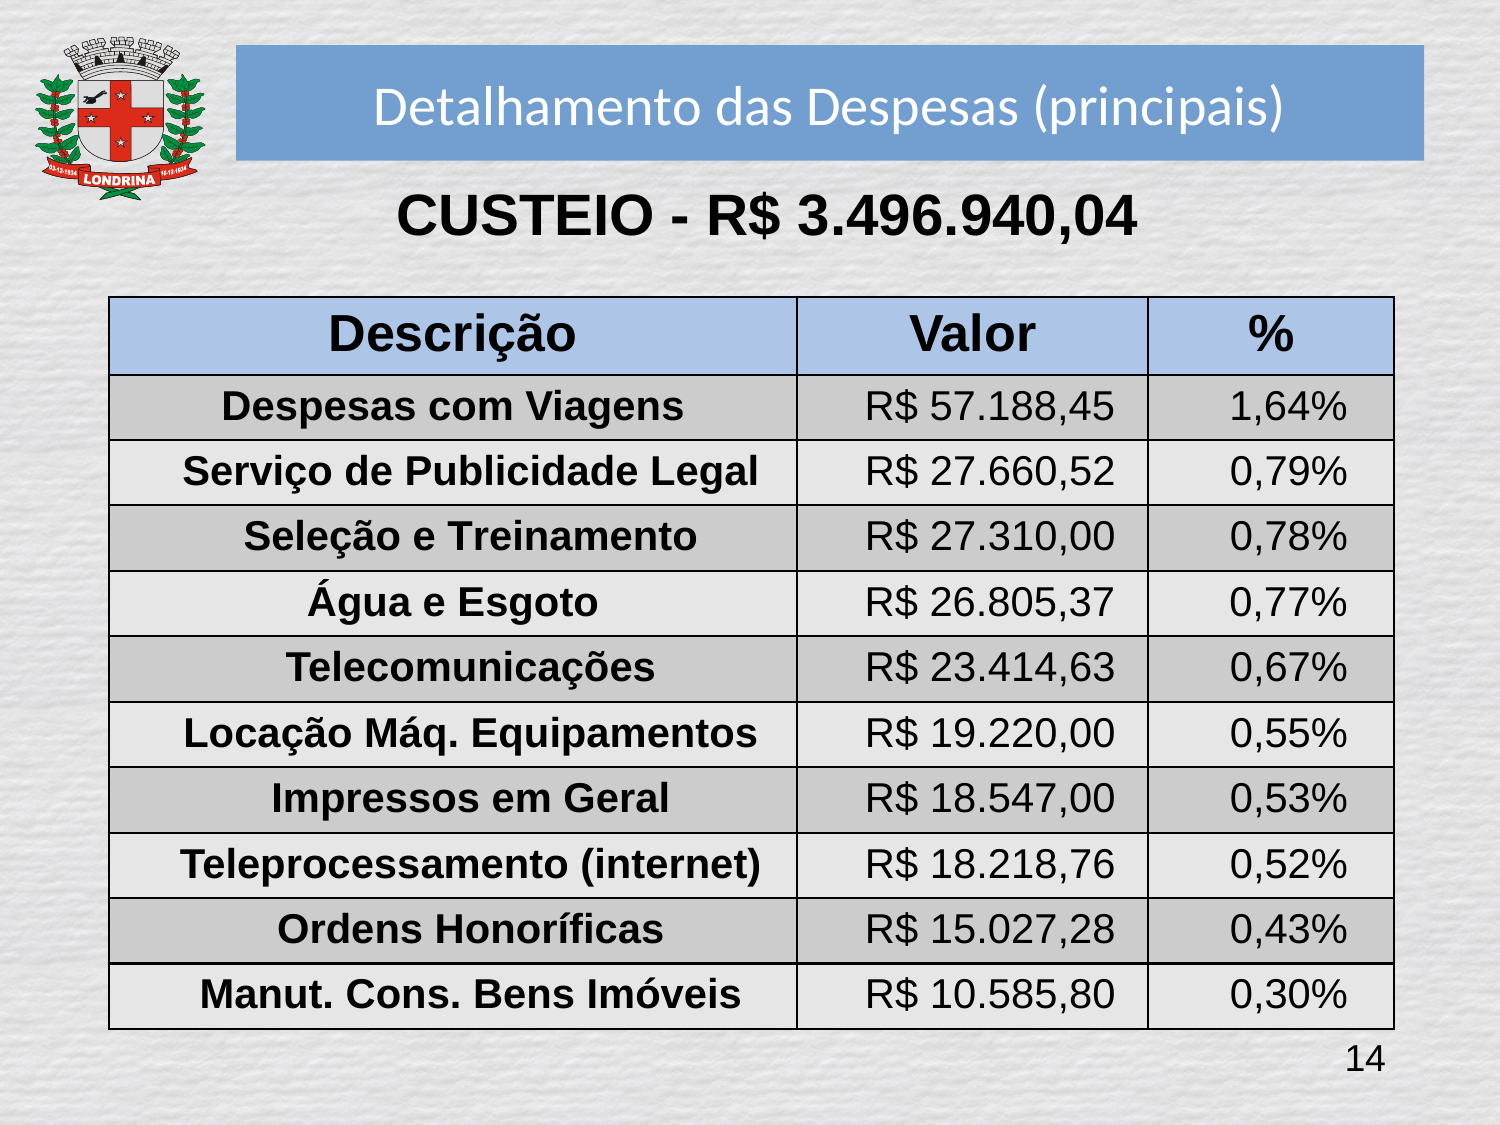

Detalhamento das Despesas (principais)
CUSTEIO - R$ 3.496.940,04
| Descrição | Valor | % |
| --- | --- | --- |
| Despesas com Viagens | R$ 57.188,45 | 1,64% |
| Serviço de Publicidade Legal | R$ 27.660,52 | 0,79% |
| Seleção e Treinamento | R$ 27.310,00 | 0,78% |
| Água e Esgoto | R$ 26.805,37 | 0,77% |
| Telecomunicações | R$ 23.414,63 | 0,67% |
| Locação Máq. Equipamentos | R$ 19.220,00 | 0,55% |
| Impressos em Geral | R$ 18.547,00 | 0,53% |
| Teleprocessamento (internet) | R$ 18.218,76 | 0,52% |
| Ordens Honoríficas | R$ 15.027,28 | 0,43% |
| Manut. Cons. Bens Imóveis | R$ 10.585,80 | 0,30% |